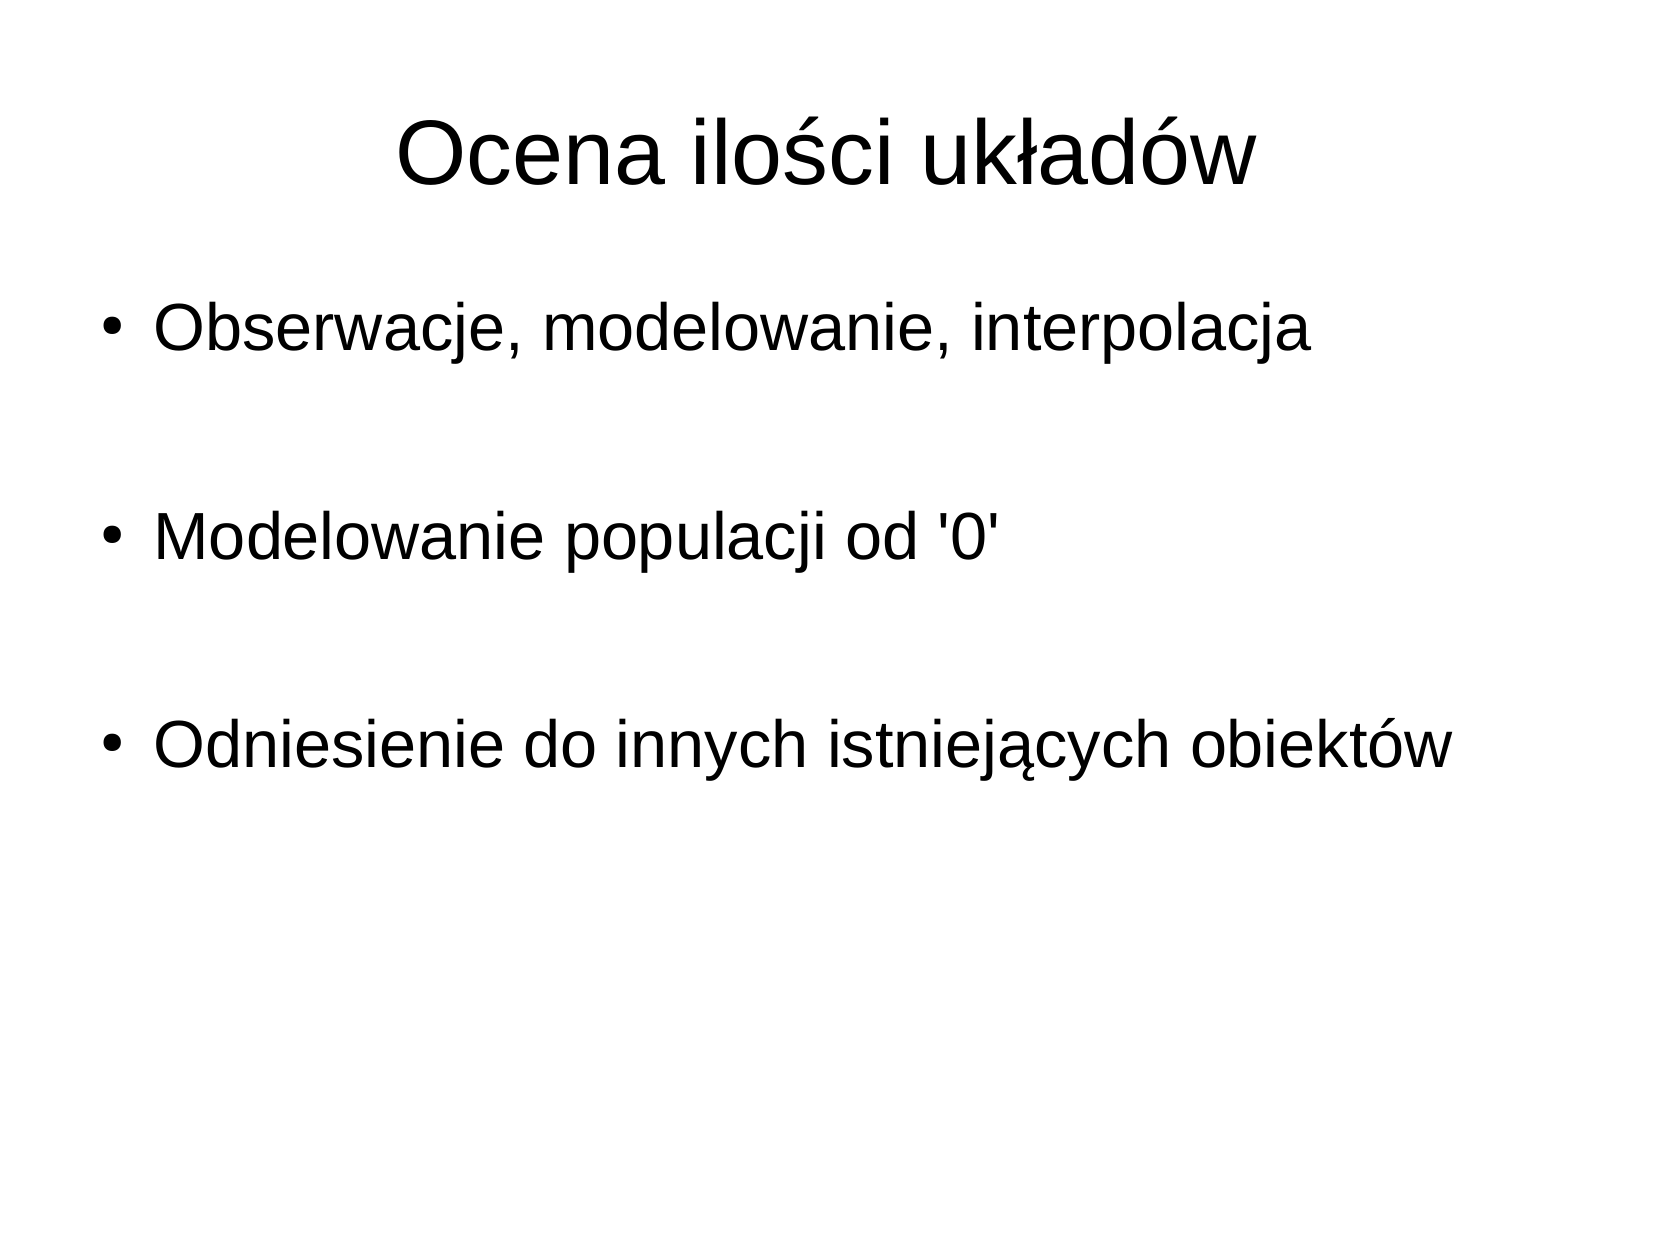

# Ocena ilości układów
Obserwacje, modelowanie, interpolacja
Modelowanie populacji od '0'
Odniesienie do innych istniejących obiektów